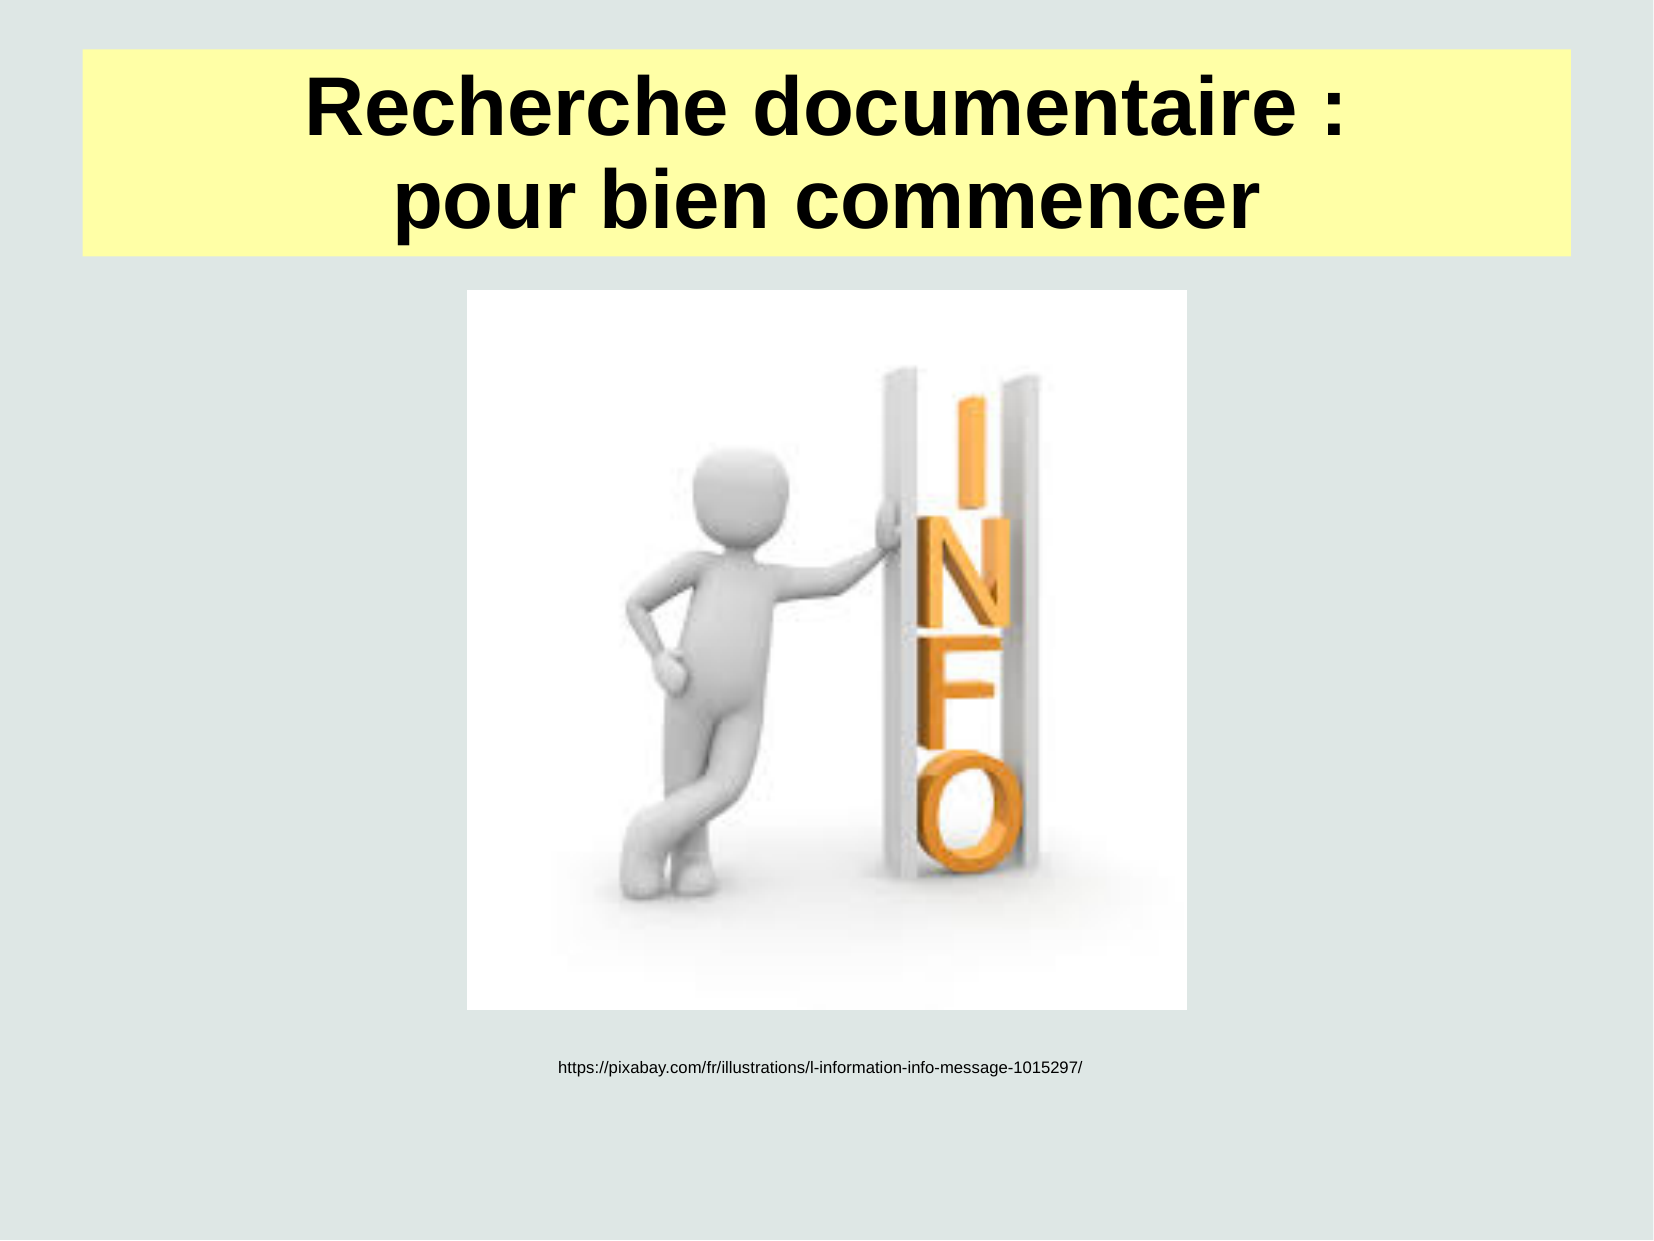

# Recherche documentaire : pour bien commencer
https://pixabay.com/fr/illustrations/l-information-info-message-1015297/